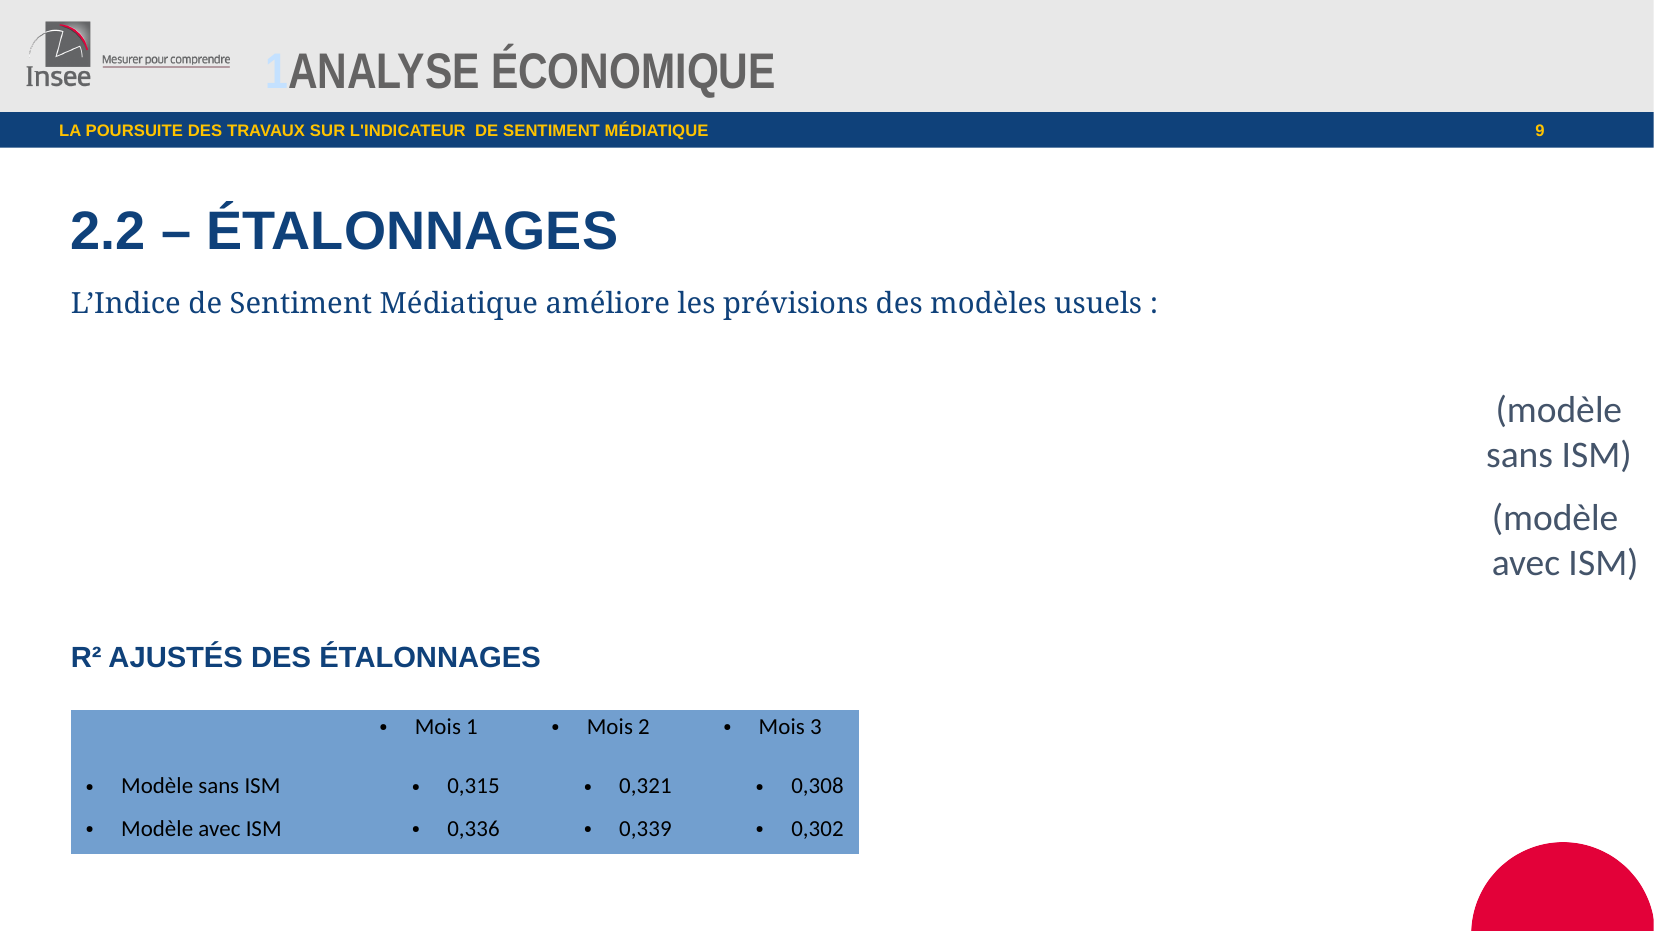

Analyse économique
La poursuite des travaux sur l'Indicateur de Sentiment Médiatique
# 2.2 – étalonnages
L’Indice de Sentiment Médiatique améliore les prévisions des modèles usuels :
R² ajustés des étalonnages
(modèle sans ISM)
(modèle avec ISM)
| | Mois 1 | Mois 2 | Mois 3 |
| --- | --- | --- | --- |
| Modèle sans ISM | 0,315 | 0,321 | 0,308 |
| Modèle avec ISM | 0,336 | 0,339 | 0,302 |